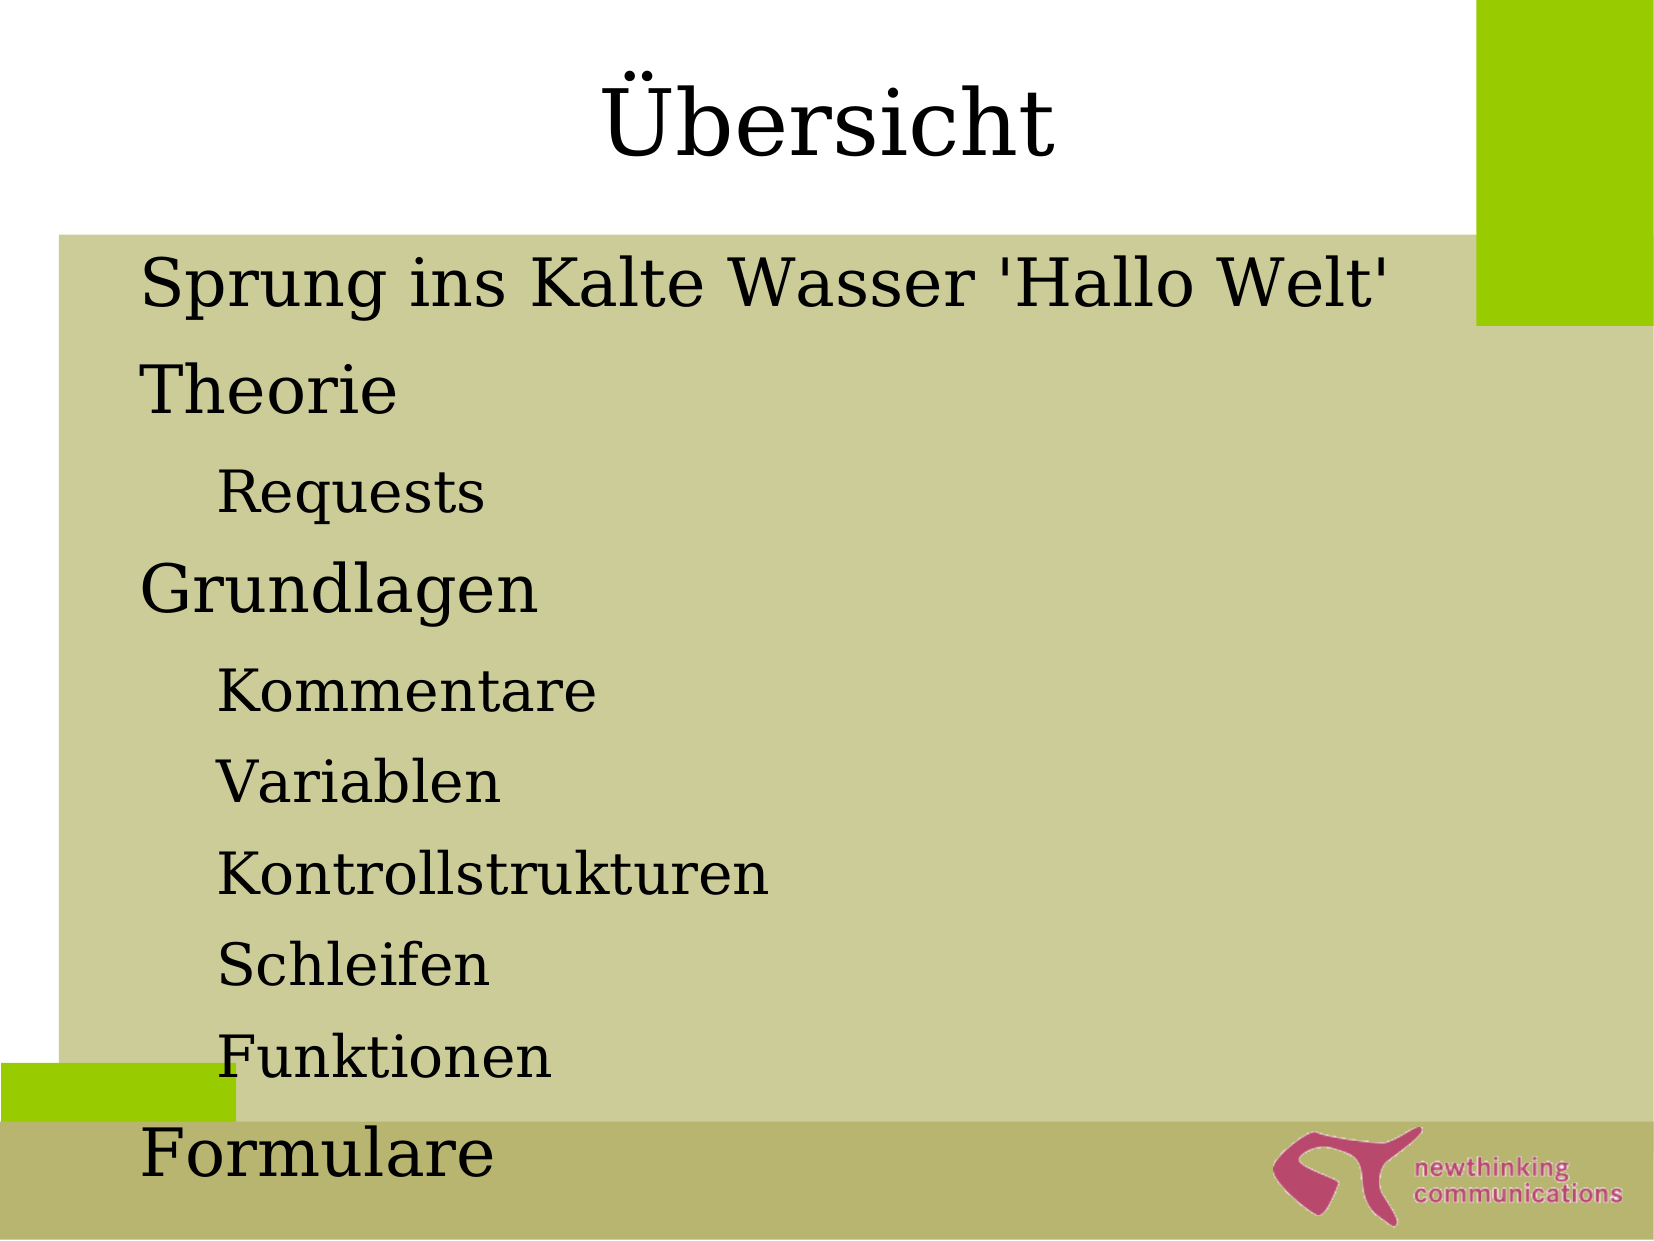

# Übersicht
Sprung ins Kalte Wasser 'Hallo Welt'
Theorie
Requests
Grundlagen
Kommentare
Variablen
Kontrollstrukturen
Schleifen
Funktionen
Formulare